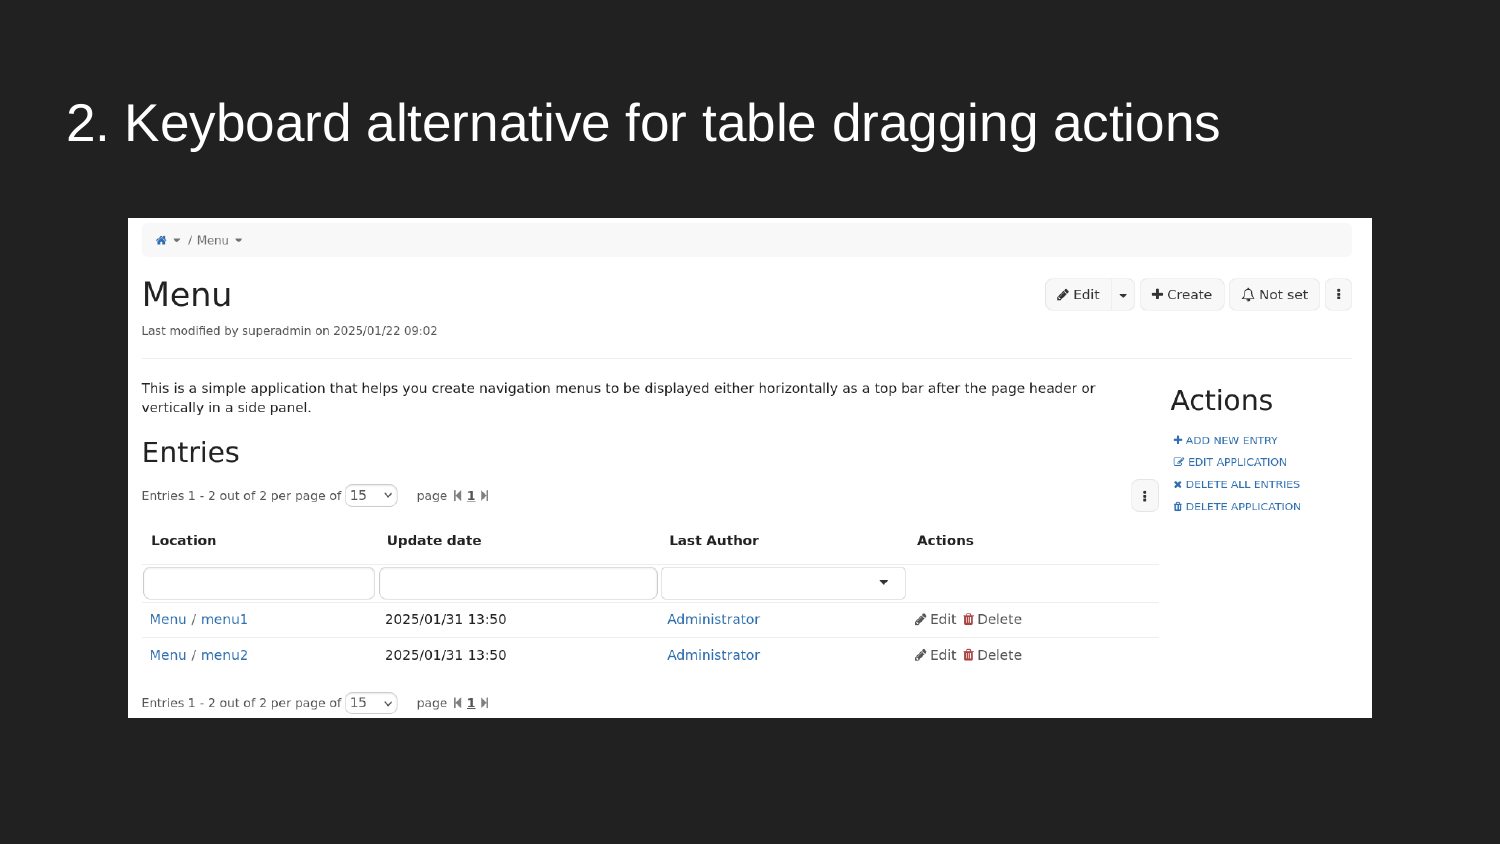

# 2. Keyboard alternative for table dragging actions